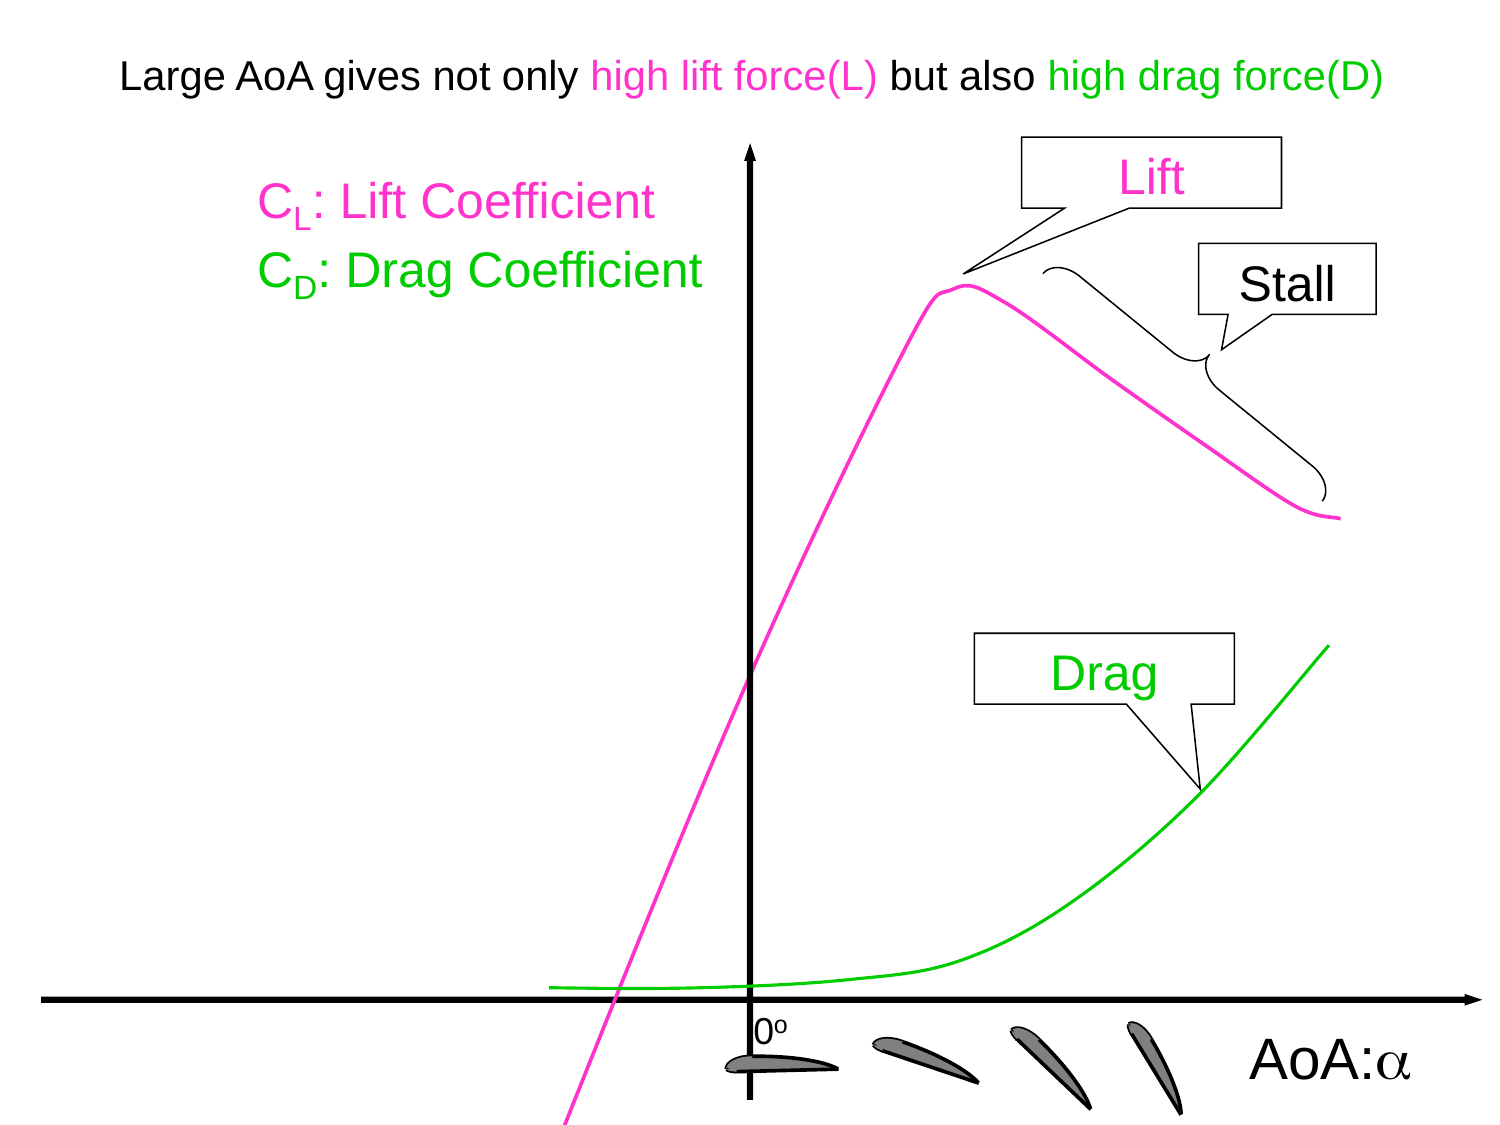

Large AoA gives not only high lift force(L) but also high drag force(D)
Lift
CL: Lift Coefficient
CD: Drag Coefficient
Stall
Drag
0o
AoA:a